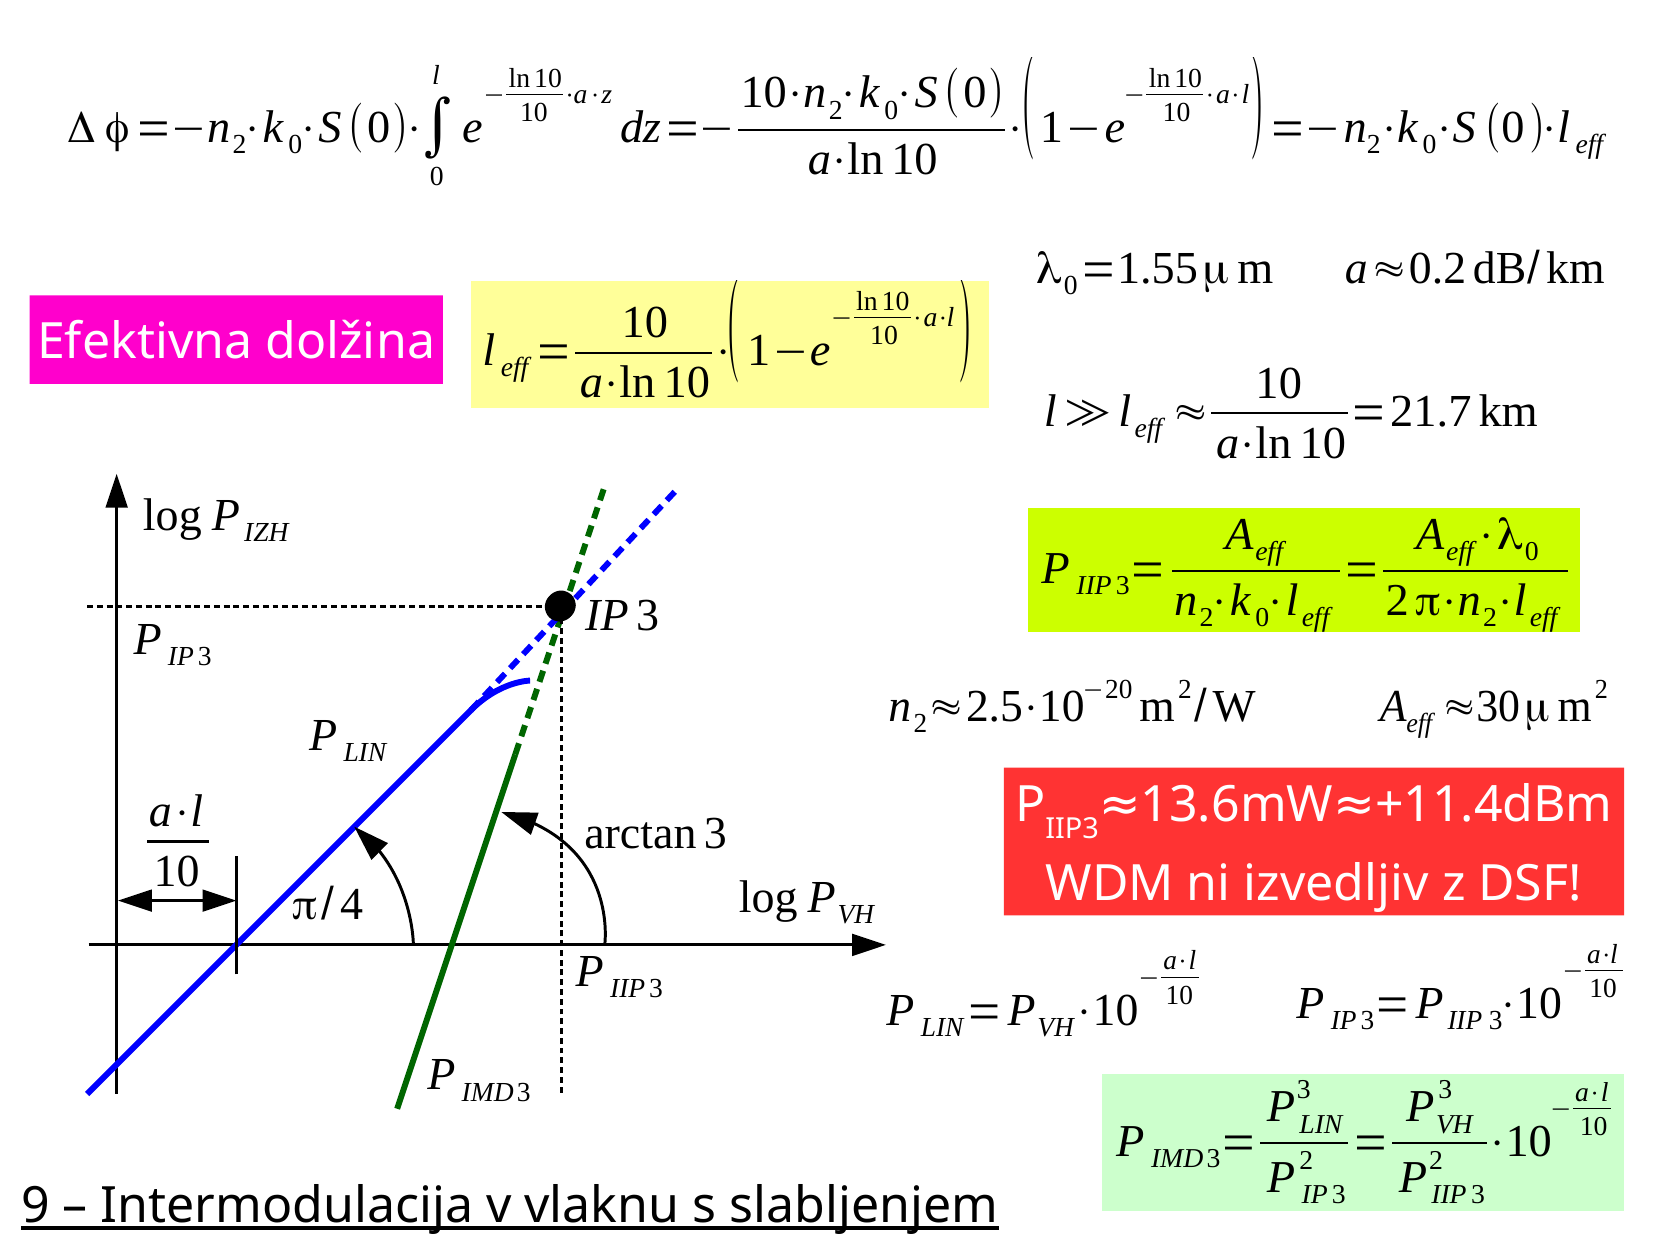

Efektivna dolžina
PIIP3≈13.6mW≈+11.4dBm
WDM ni izvedljiv z DSF!
9 – Intermodulacija v vlaknu s slabljenjem